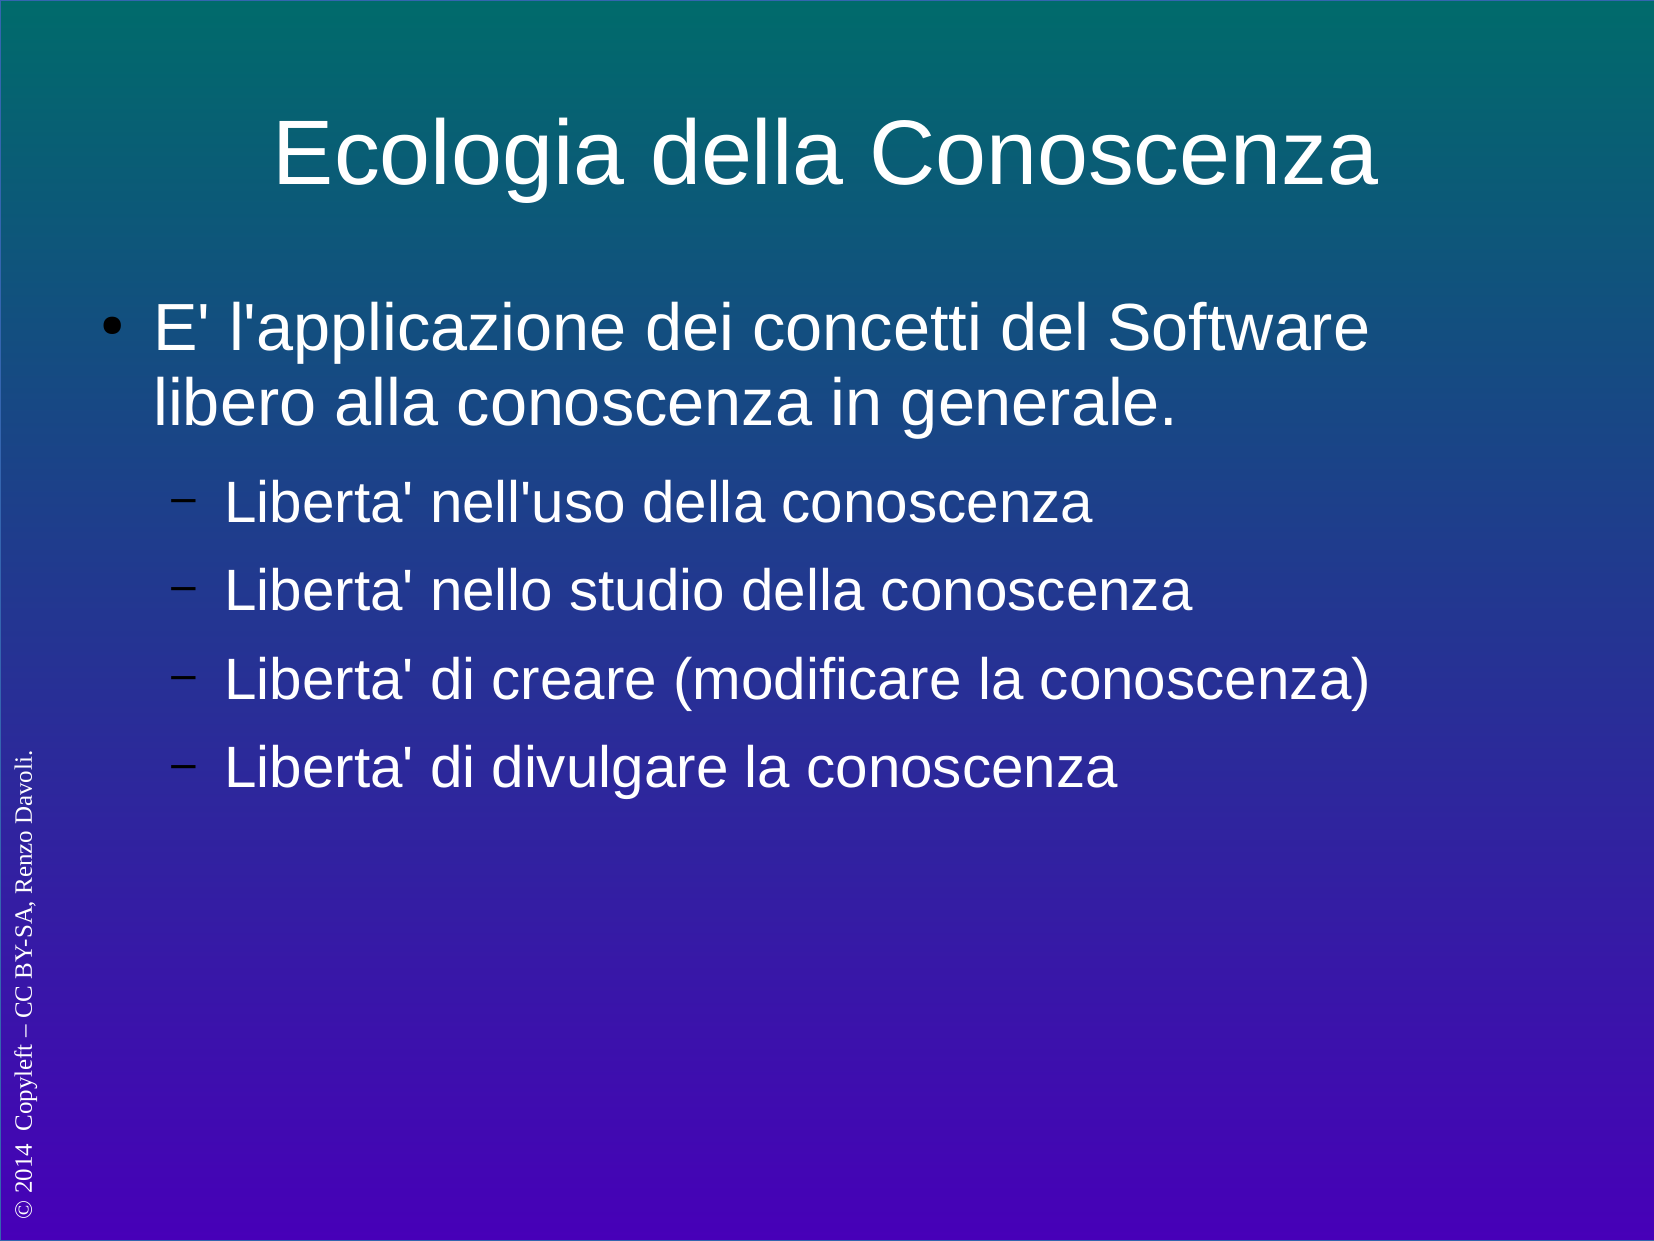

# Ecologia della Conoscenza
E' l'applicazione dei concetti del Software libero alla conoscenza in generale.
Liberta' nell'uso della conoscenza
Liberta' nello studio della conoscenza
Liberta' di creare (modificare la conoscenza)
Liberta' di divulgare la conoscenza